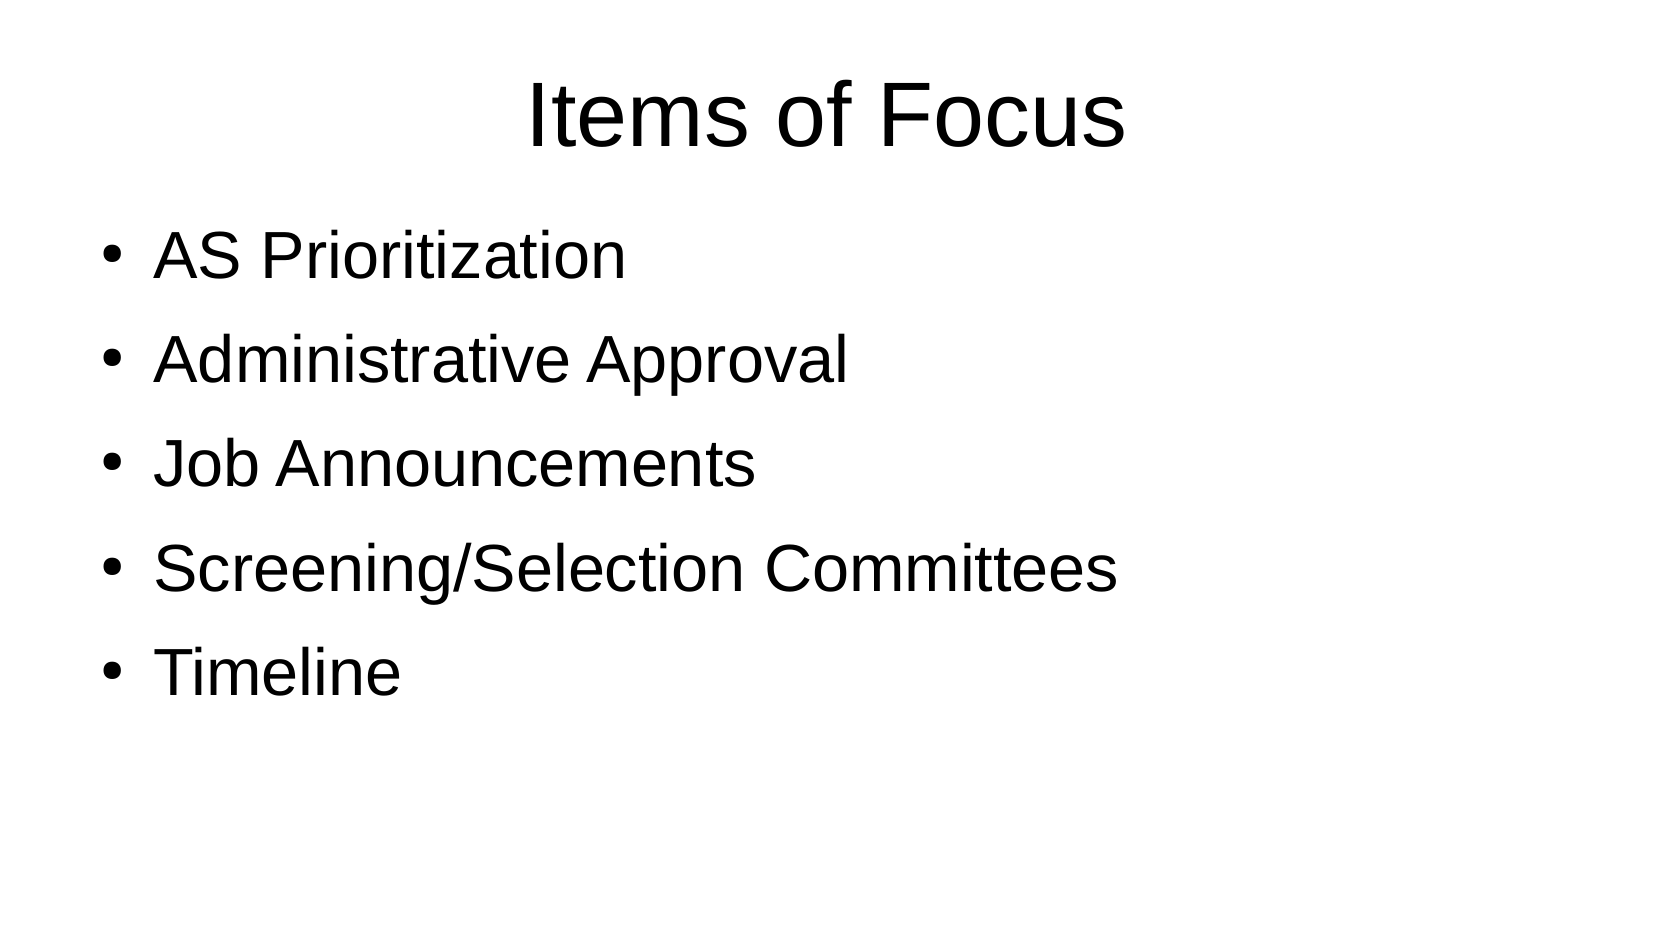

# Items of Focus
AS Prioritization
Administrative Approval
Job Announcements
Screening/Selection Committees
Timeline